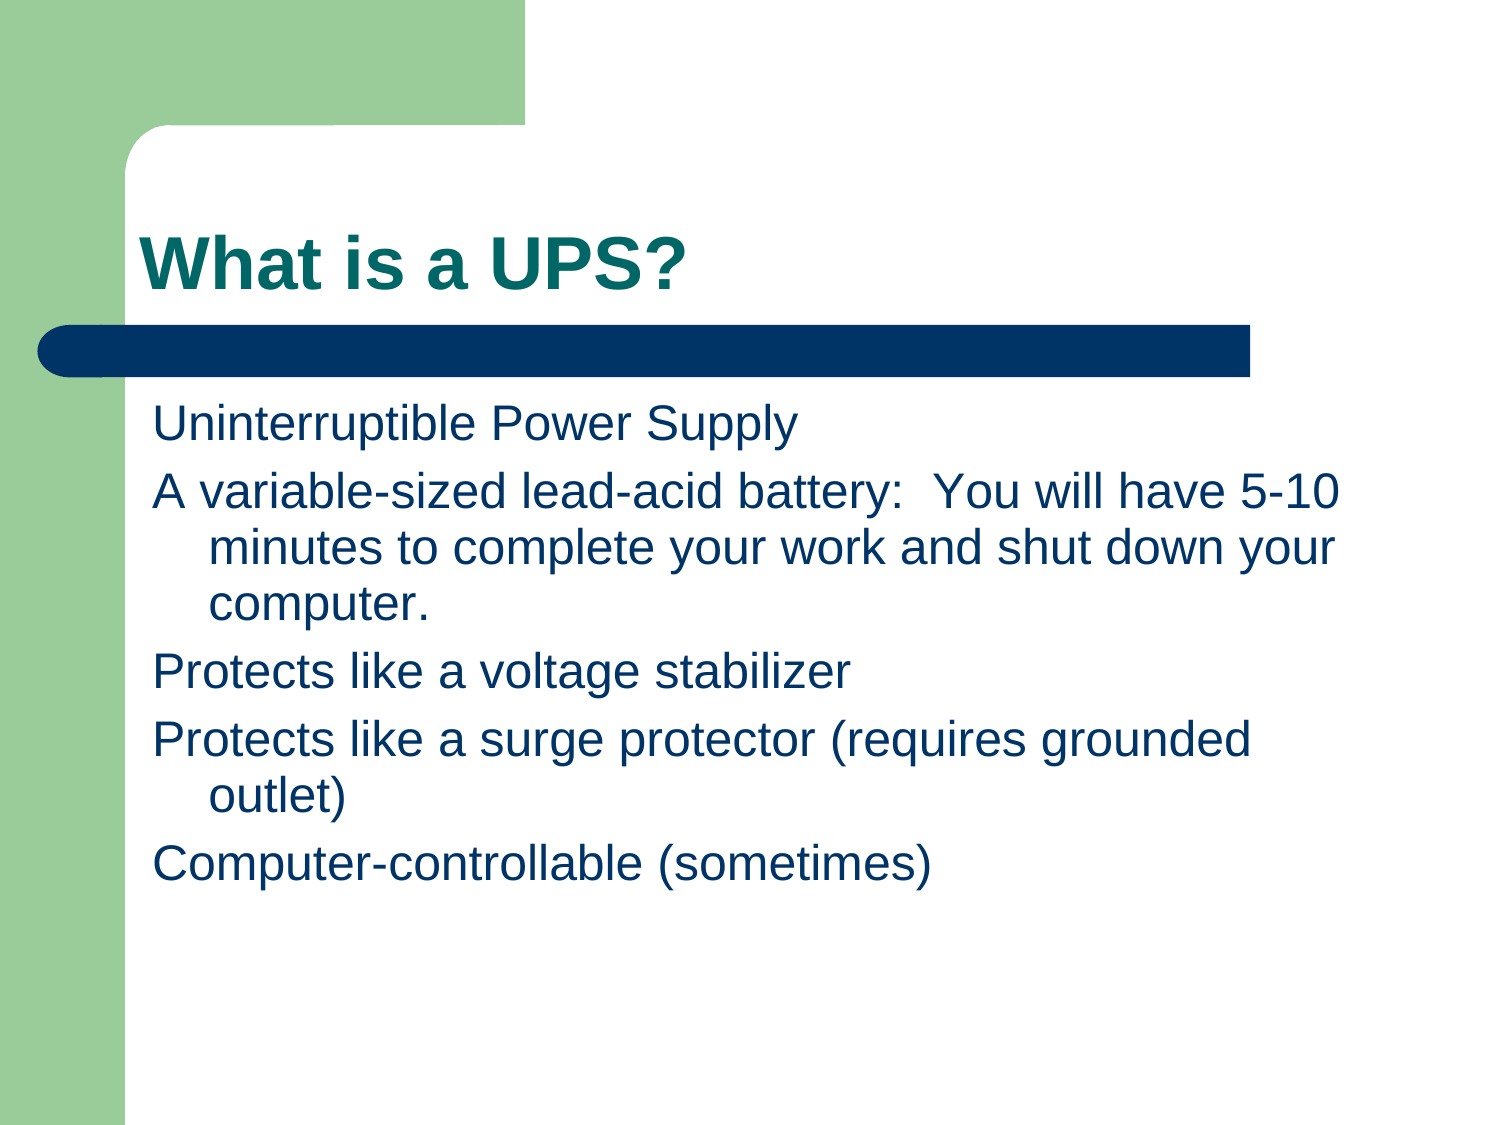

# What is a UPS?
Uninterruptible Power Supply
A variable-sized lead-acid battery: You will have 5-10 minutes to complete your work and shut down your computer.
Protects like a voltage stabilizer
Protects like a surge protector (requires grounded outlet)
Computer-controllable (sometimes)